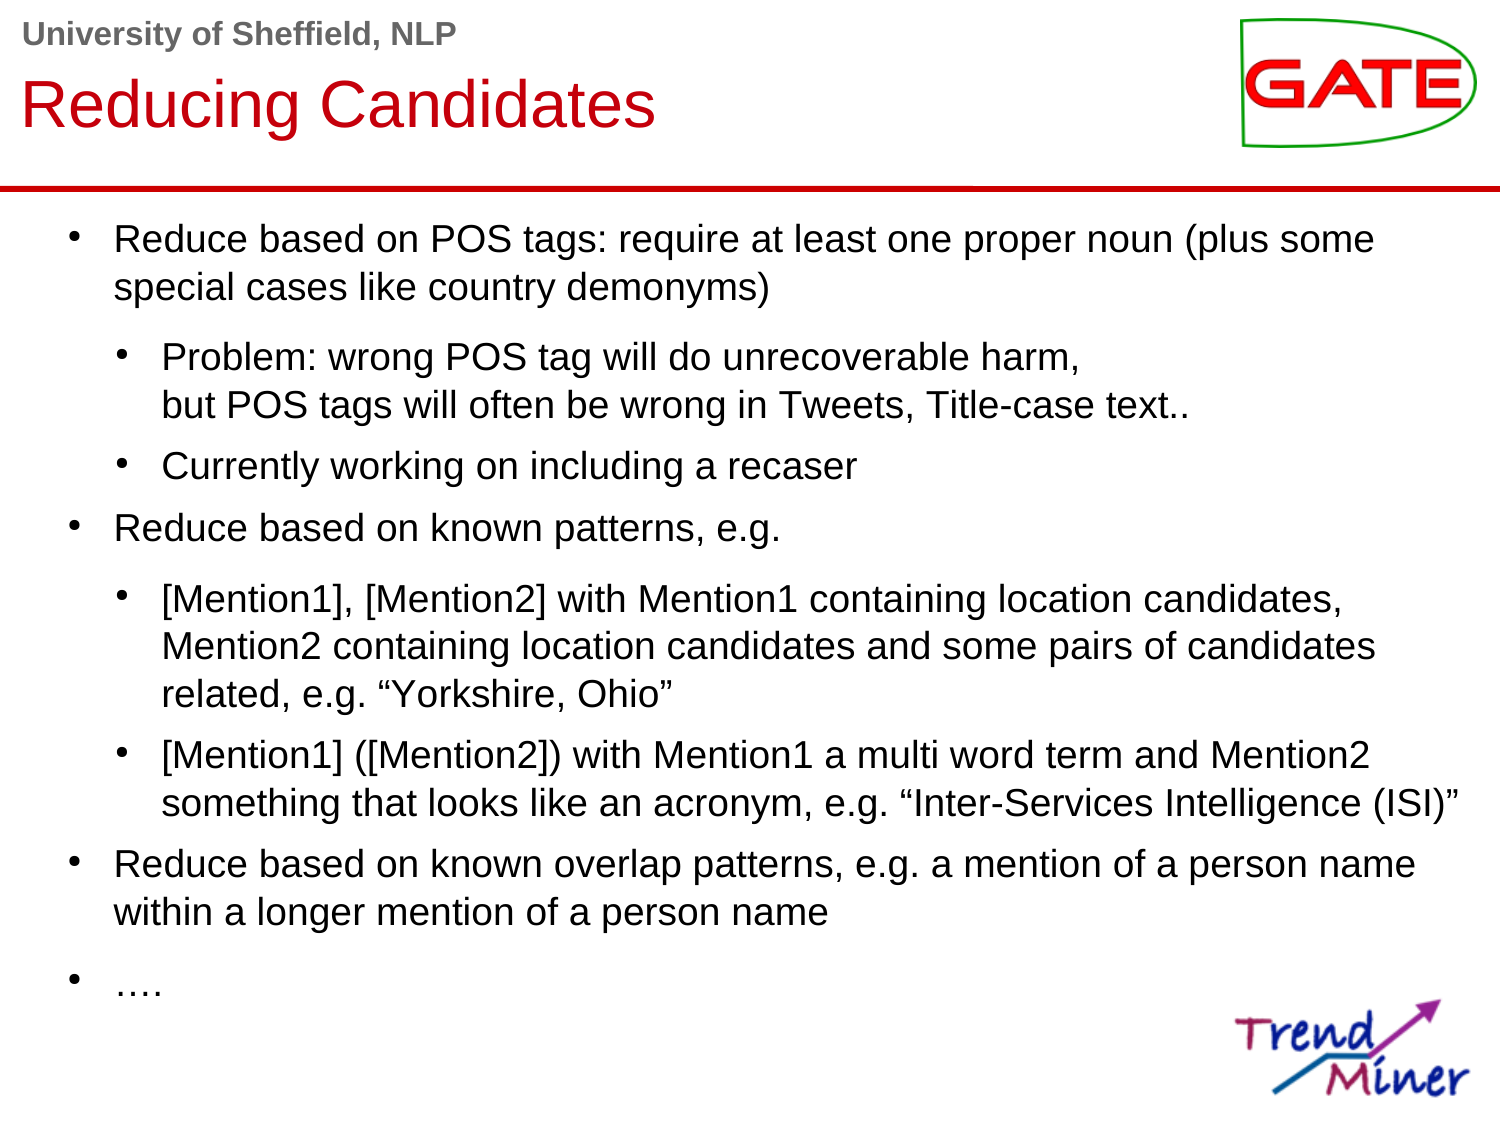

# Reducing Candidates
Reduce based on POS tags: require at least one proper noun (plus some special cases like country demonyms)
Problem: wrong POS tag will do unrecoverable harm,
but POS tags will often be wrong in Tweets, Title-case text..
Currently working on including a recaser
Reduce based on known patterns, e.g.
[Mention1], [Mention2] with Mention1 containing location candidates, Mention2 containing location candidates and some pairs of candidates related, e.g. “Yorkshire, Ohio”
[Mention1] ([Mention2]) with Mention1 a multi word term and Mention2 something that looks like an acronym, e.g. “Inter-Services Intelligence (ISI)”
Reduce based on known overlap patterns, e.g. a mention of a person name within a longer mention of a person name
….